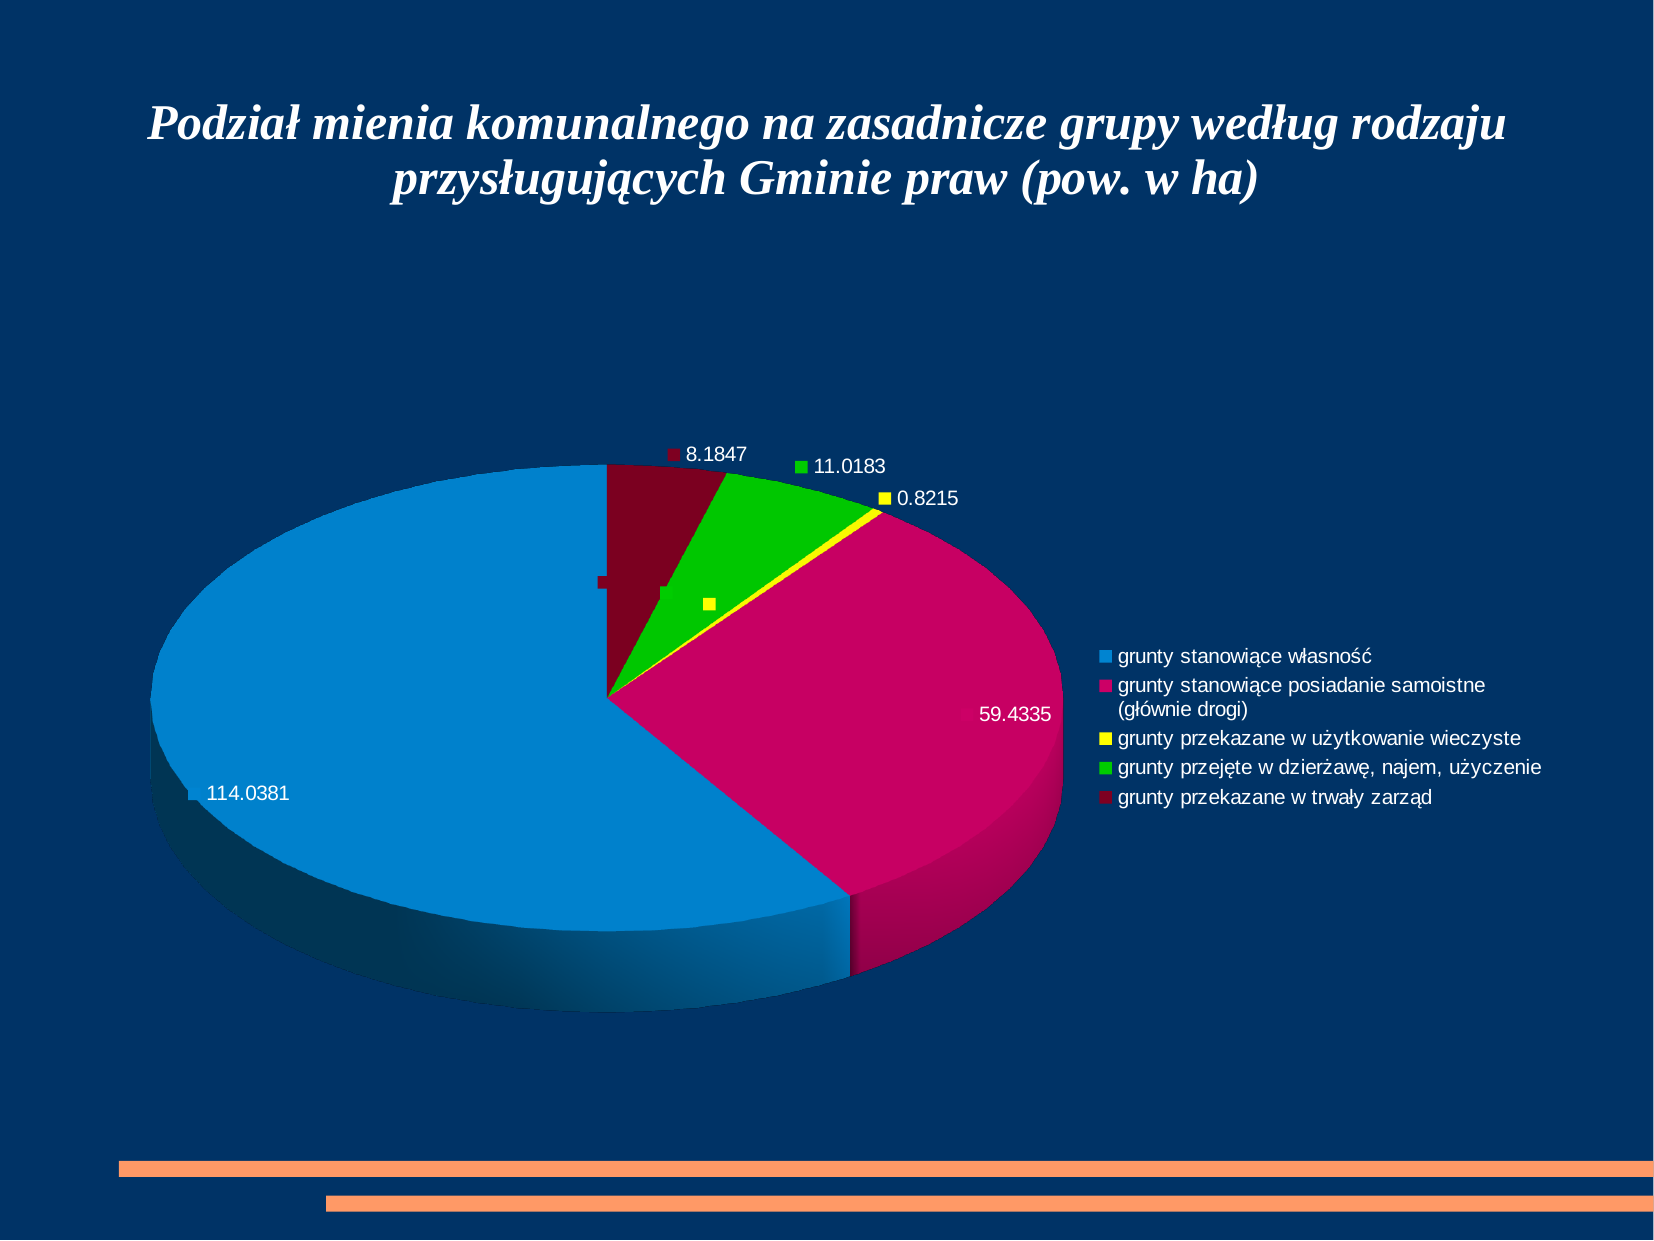

# Podział mienia komunalnego na zasadnicze grupy według rodzaju przysługujących Gminie praw (pow. w ha)
[unsupported chart]